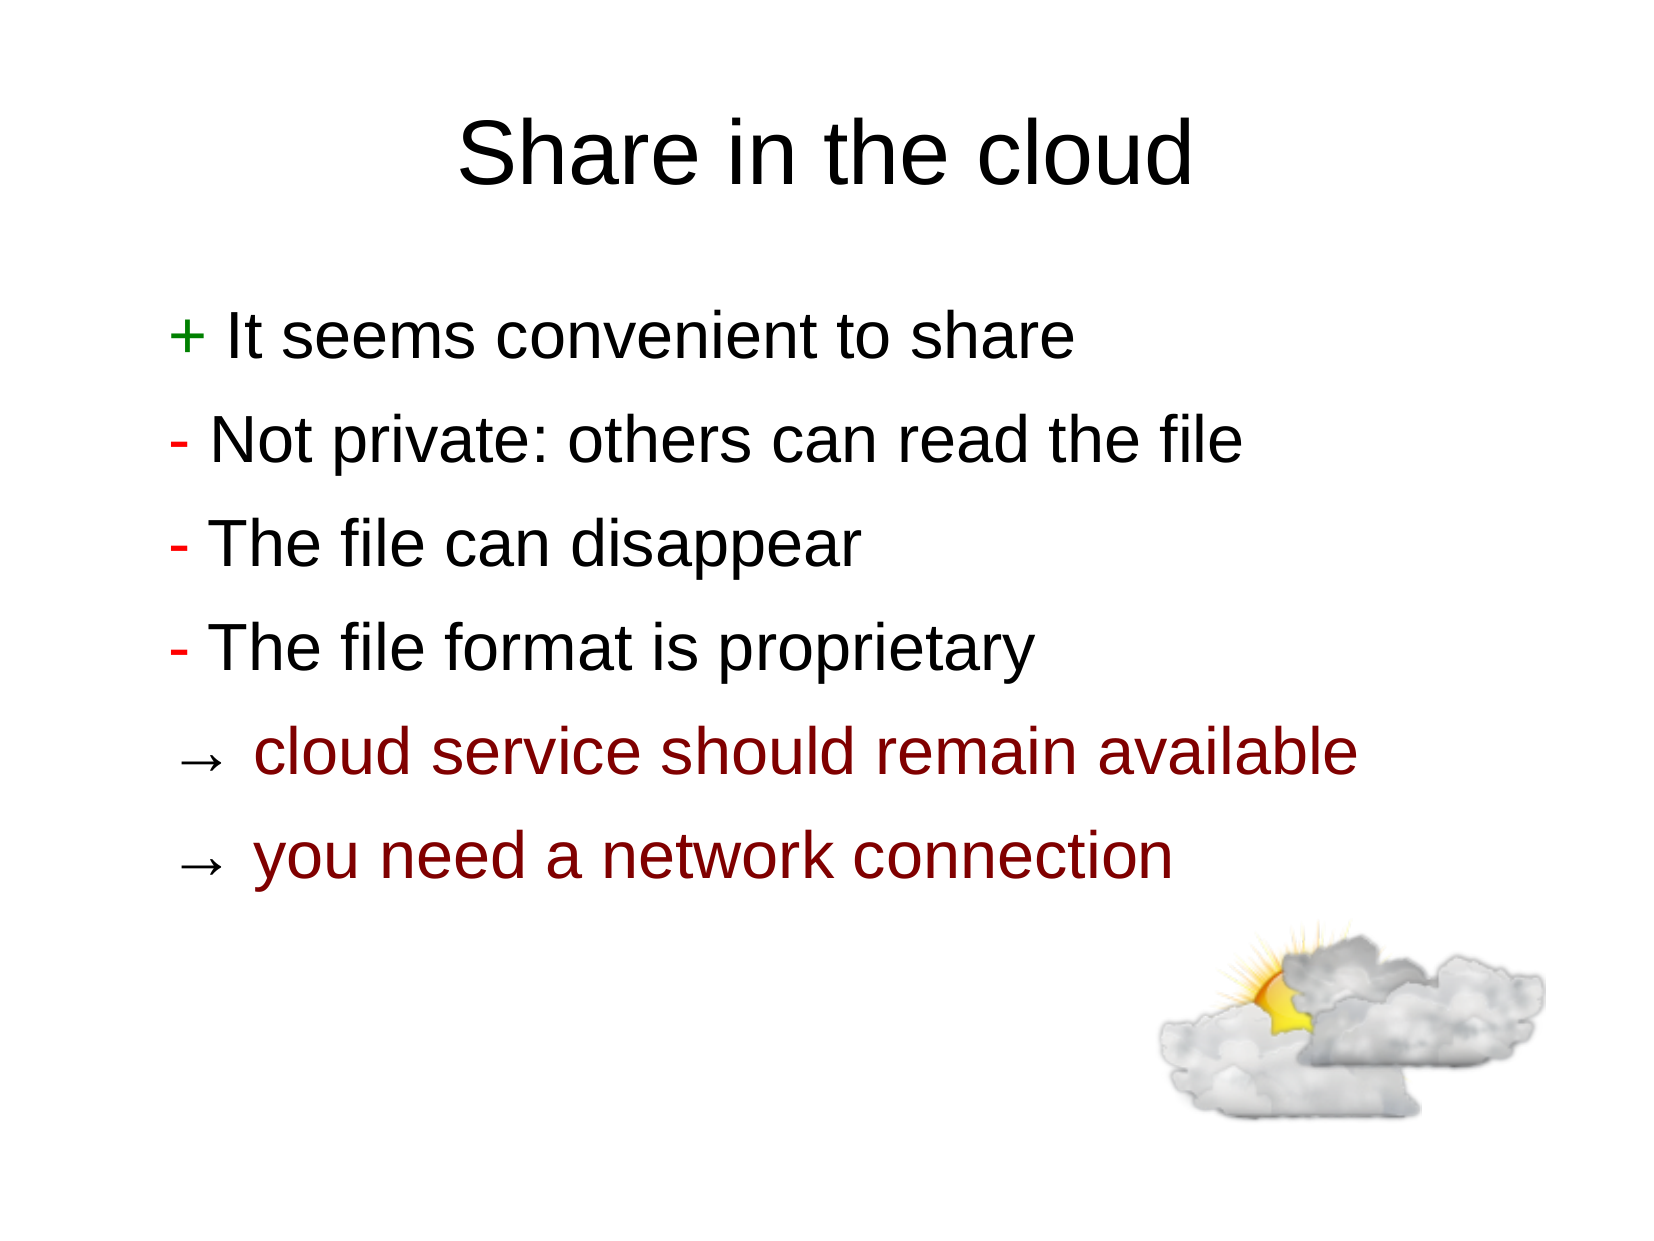

Share in the cloud
+ It seems convenient to share
- Not private: others can read the file
- The file can disappear
- The file format is proprietary
→ cloud service should remain available
→ you need a network connection